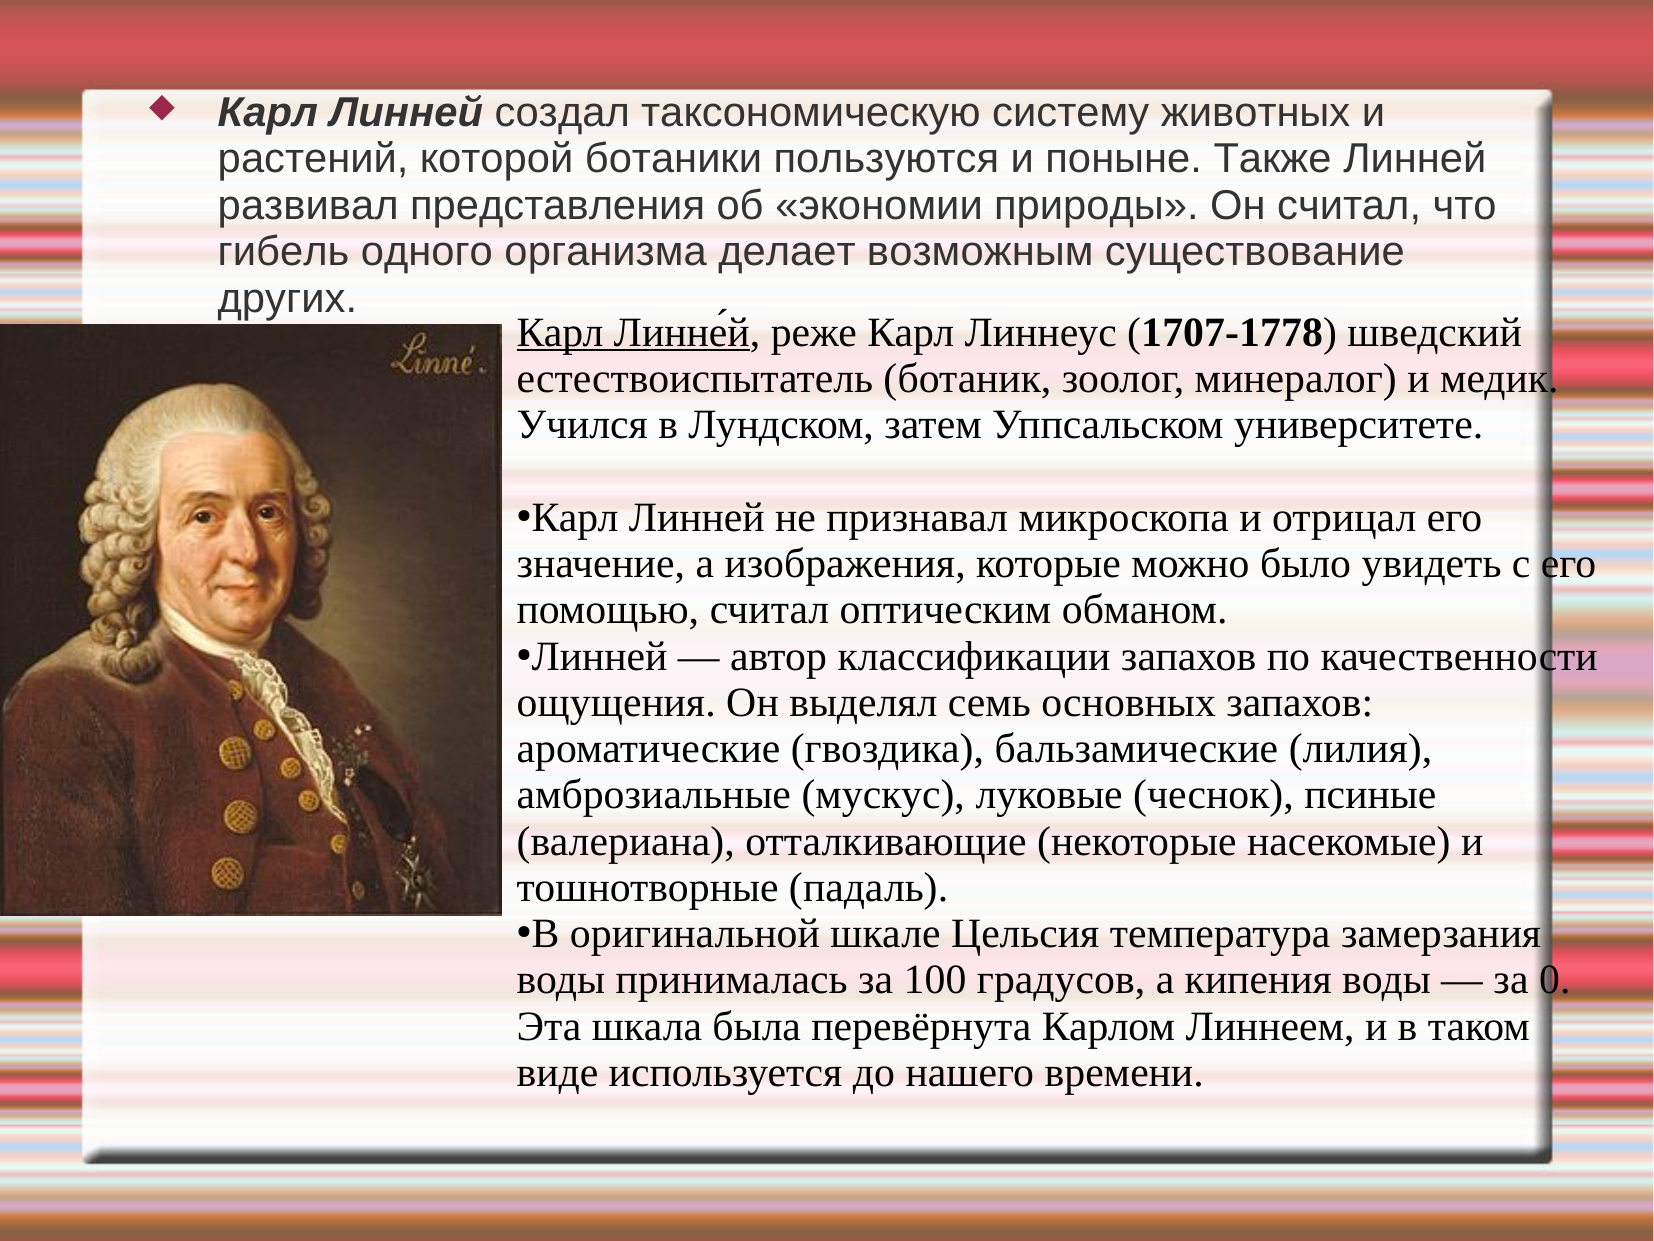

# Карл Линней создал таксономическую систему животных и растений, которой ботаники пользуются и поныне. Также Линней развивал представления об «экономии природы». Он считал, что гибель одного организма делает возможным существование других.
Карл Линне́й, реже Карл Линнеус (1707-1778) шведский естествоиспытатель (ботаник, зоолог, минералог) и медик. Учился в Лундском, затем Уппсальском университете.
Карл Линней не признавал микроскопа и отрицал его значение, а изображения, которые можно было увидеть с его помощью, считал оптическим обманом.
Линней — автор классификации запахов по качественности ощущения. Он выделял семь основных запахов: ароматические (гвоздика), бальзамические (лилия), амброзиальные (мускус), луковые (чеснок), псиные (валериана), отталкивающие (некоторые насекомые) и тошнотворные (падаль).
В оригинальной шкале Цельсия температура замерзания воды принималась за 100 градусов, а кипения воды — за 0. Эта шкала была перевёрнута Карлом Линнеем, и в таком виде используется до нашего времени.